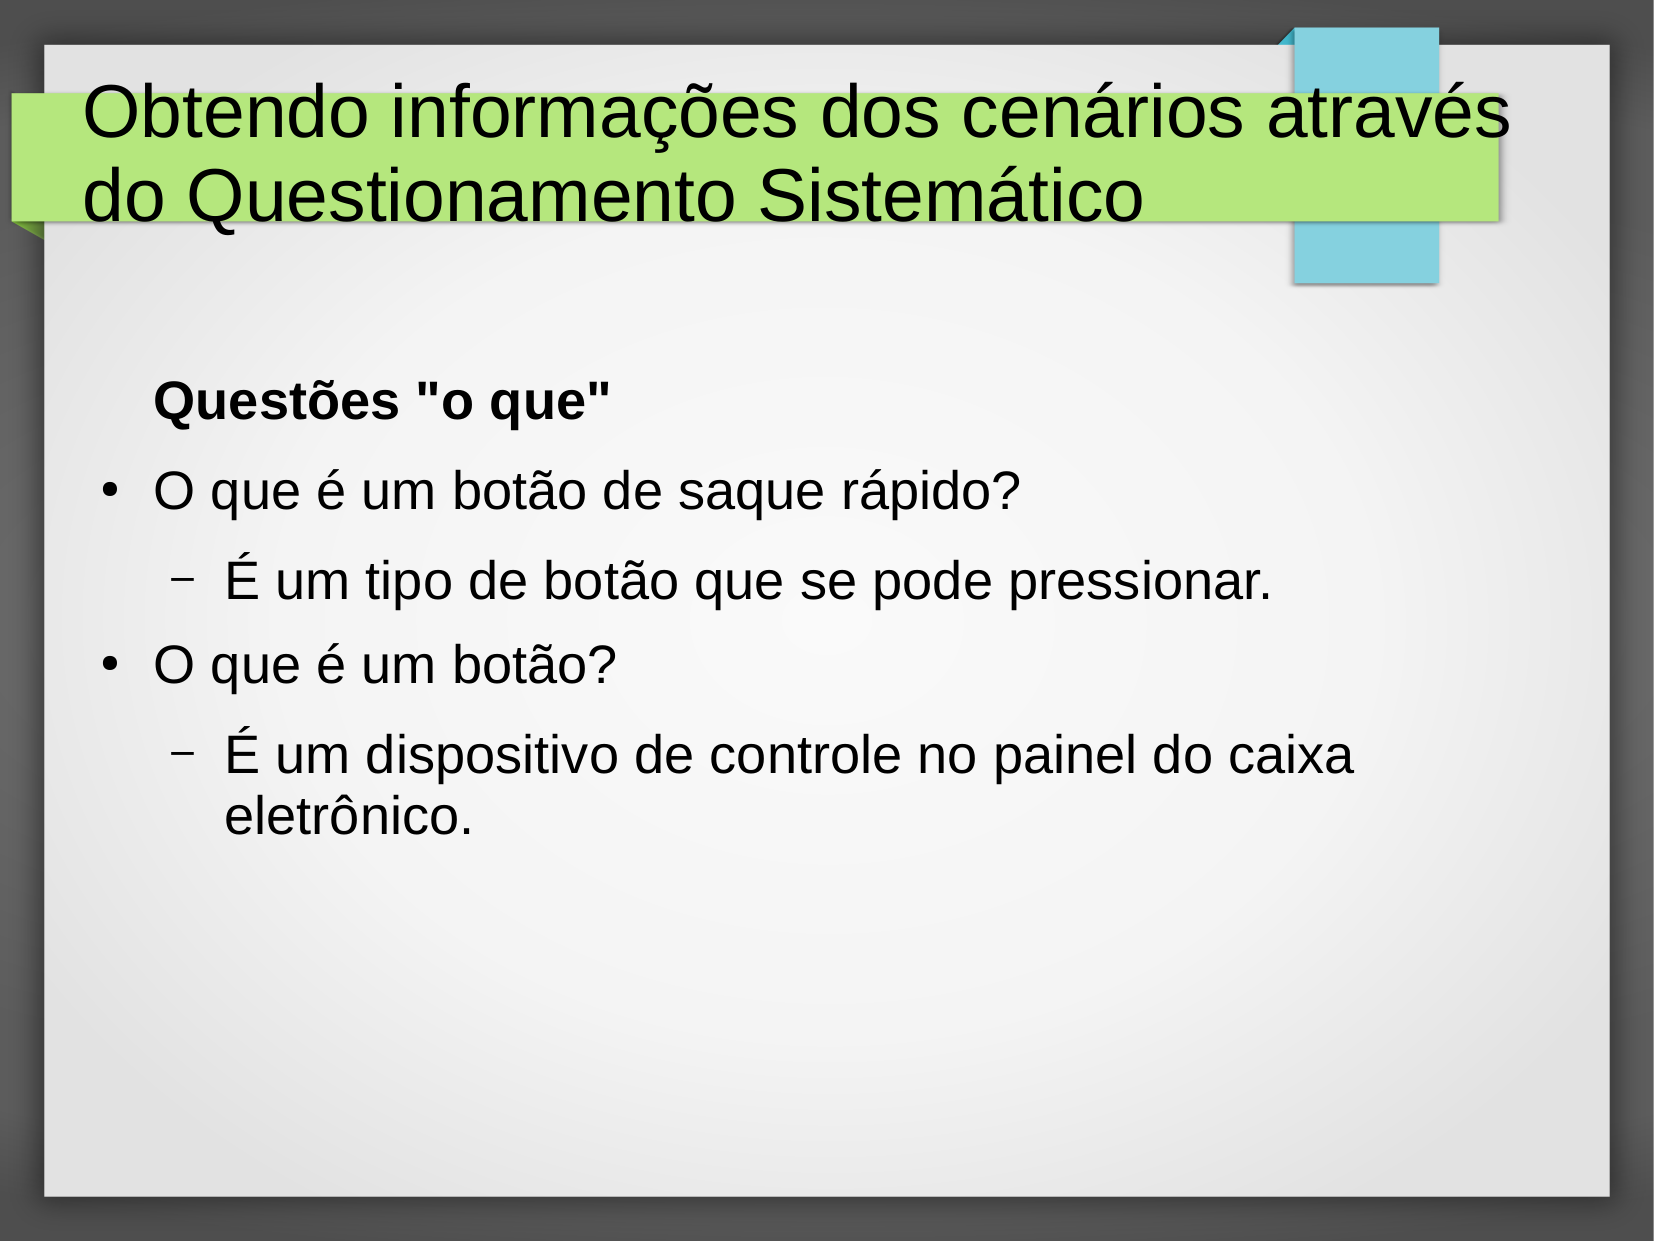

# Obtendo informações dos cenários através do Questionamento Sistemático
Questões "o que"
O que é um botão de saque rápido?
É um tipo de botão que se pode pressionar.
O que é um botão?
É um dispositivo de controle no painel do caixa eletrônico.